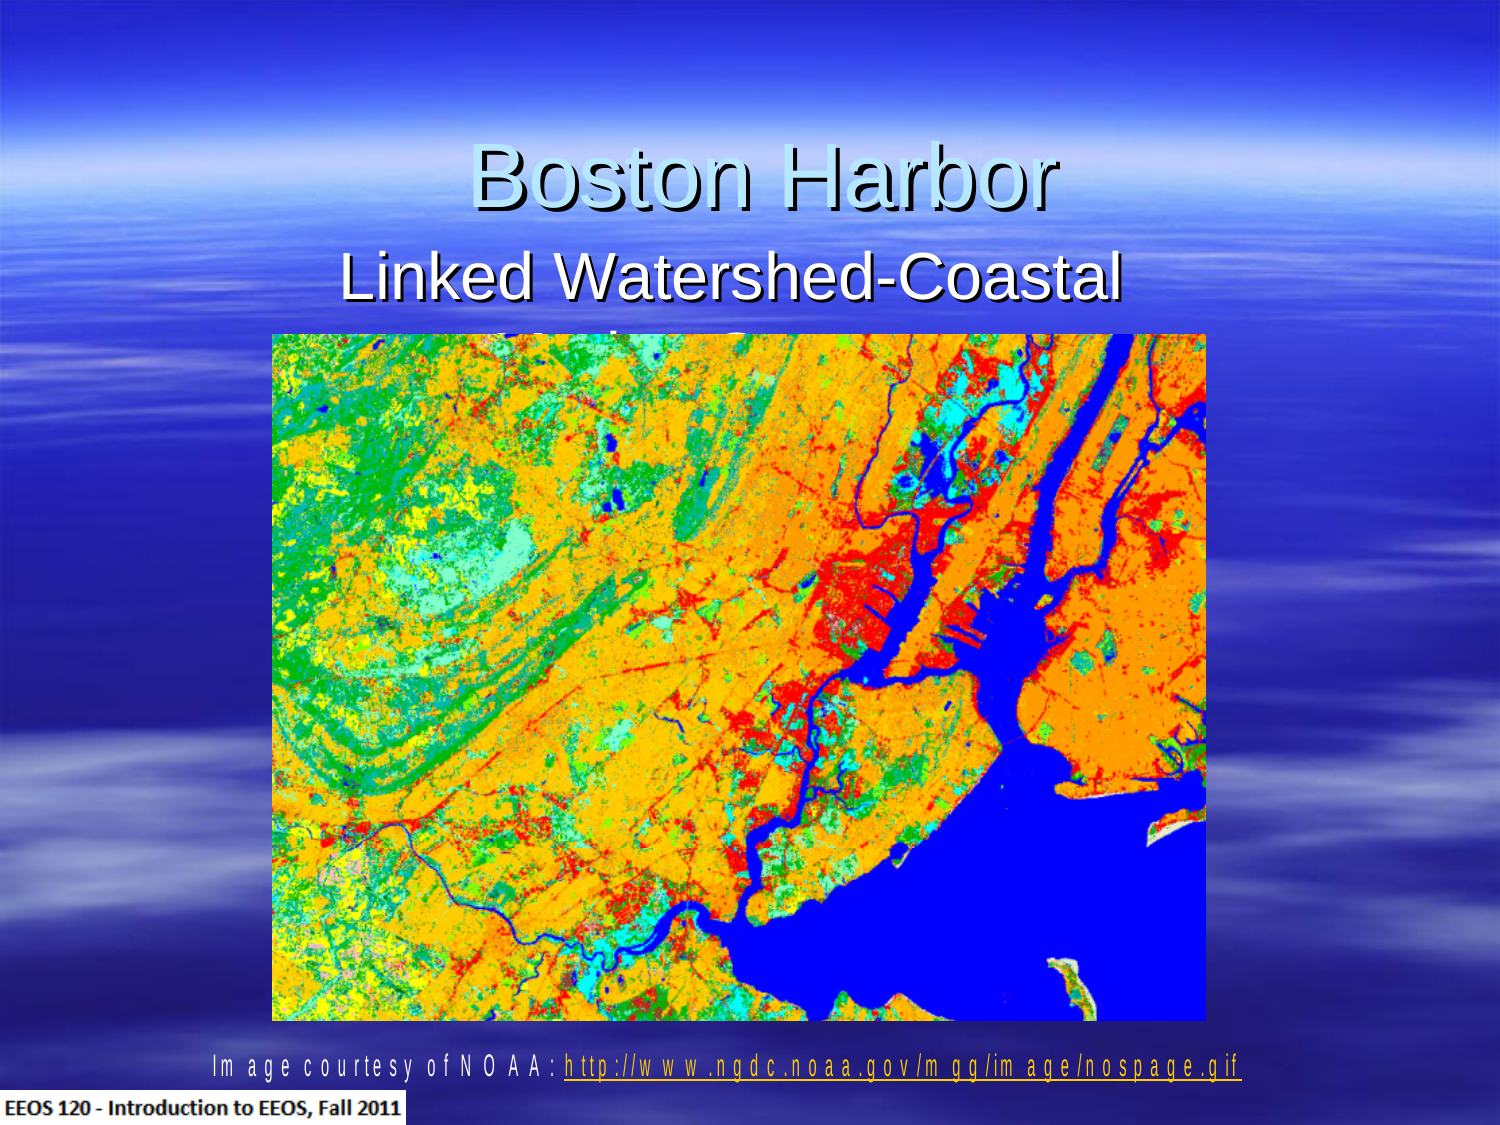

# Boston Harbor
Linked Watershed-Coastal Marine Systems